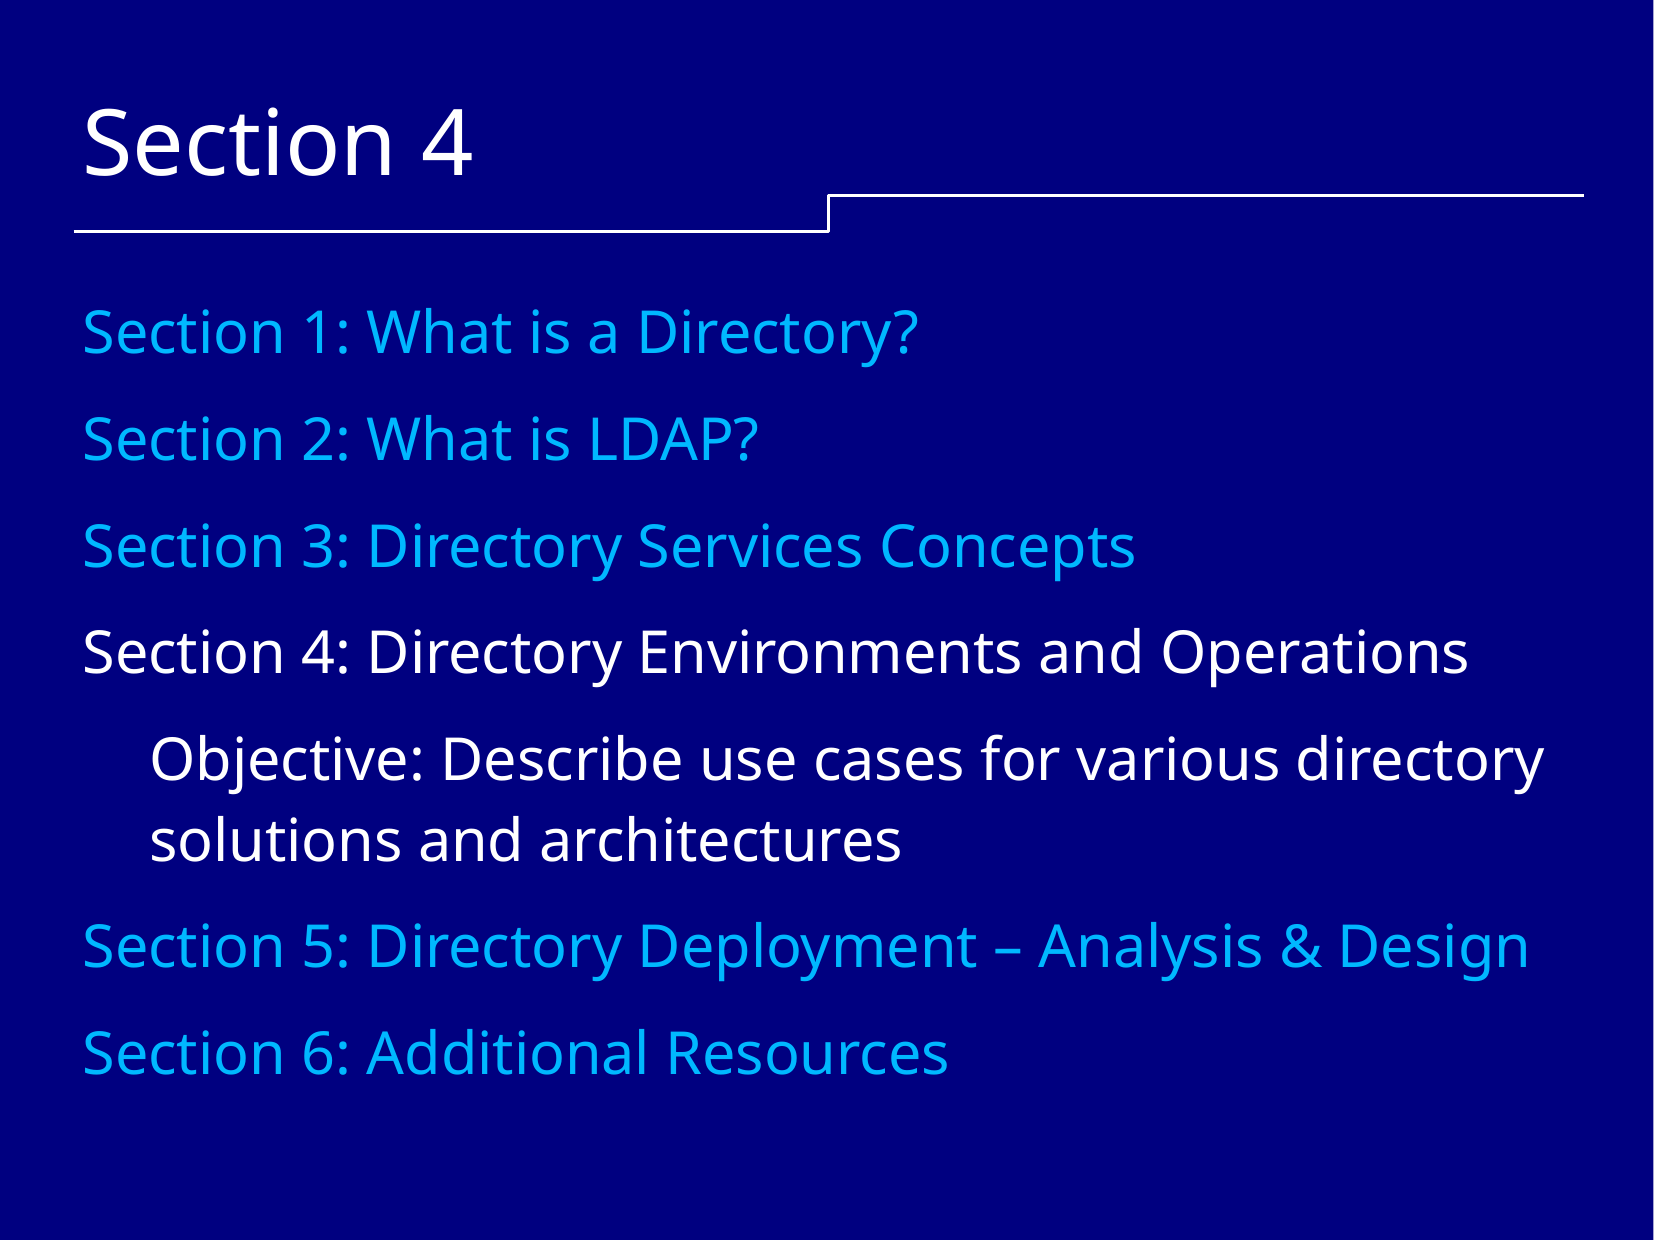

# Section 4
Section 1: What is a Directory?
Section 2: What is LDAP?
Section 3: Directory Services Concepts
Section 4: Directory Environments and Operations
 	Objective: Describe use cases for various directory
 	solutions and architectures
Section 5: Directory Deployment – Analysis & Design
Section 6: Additional Resources